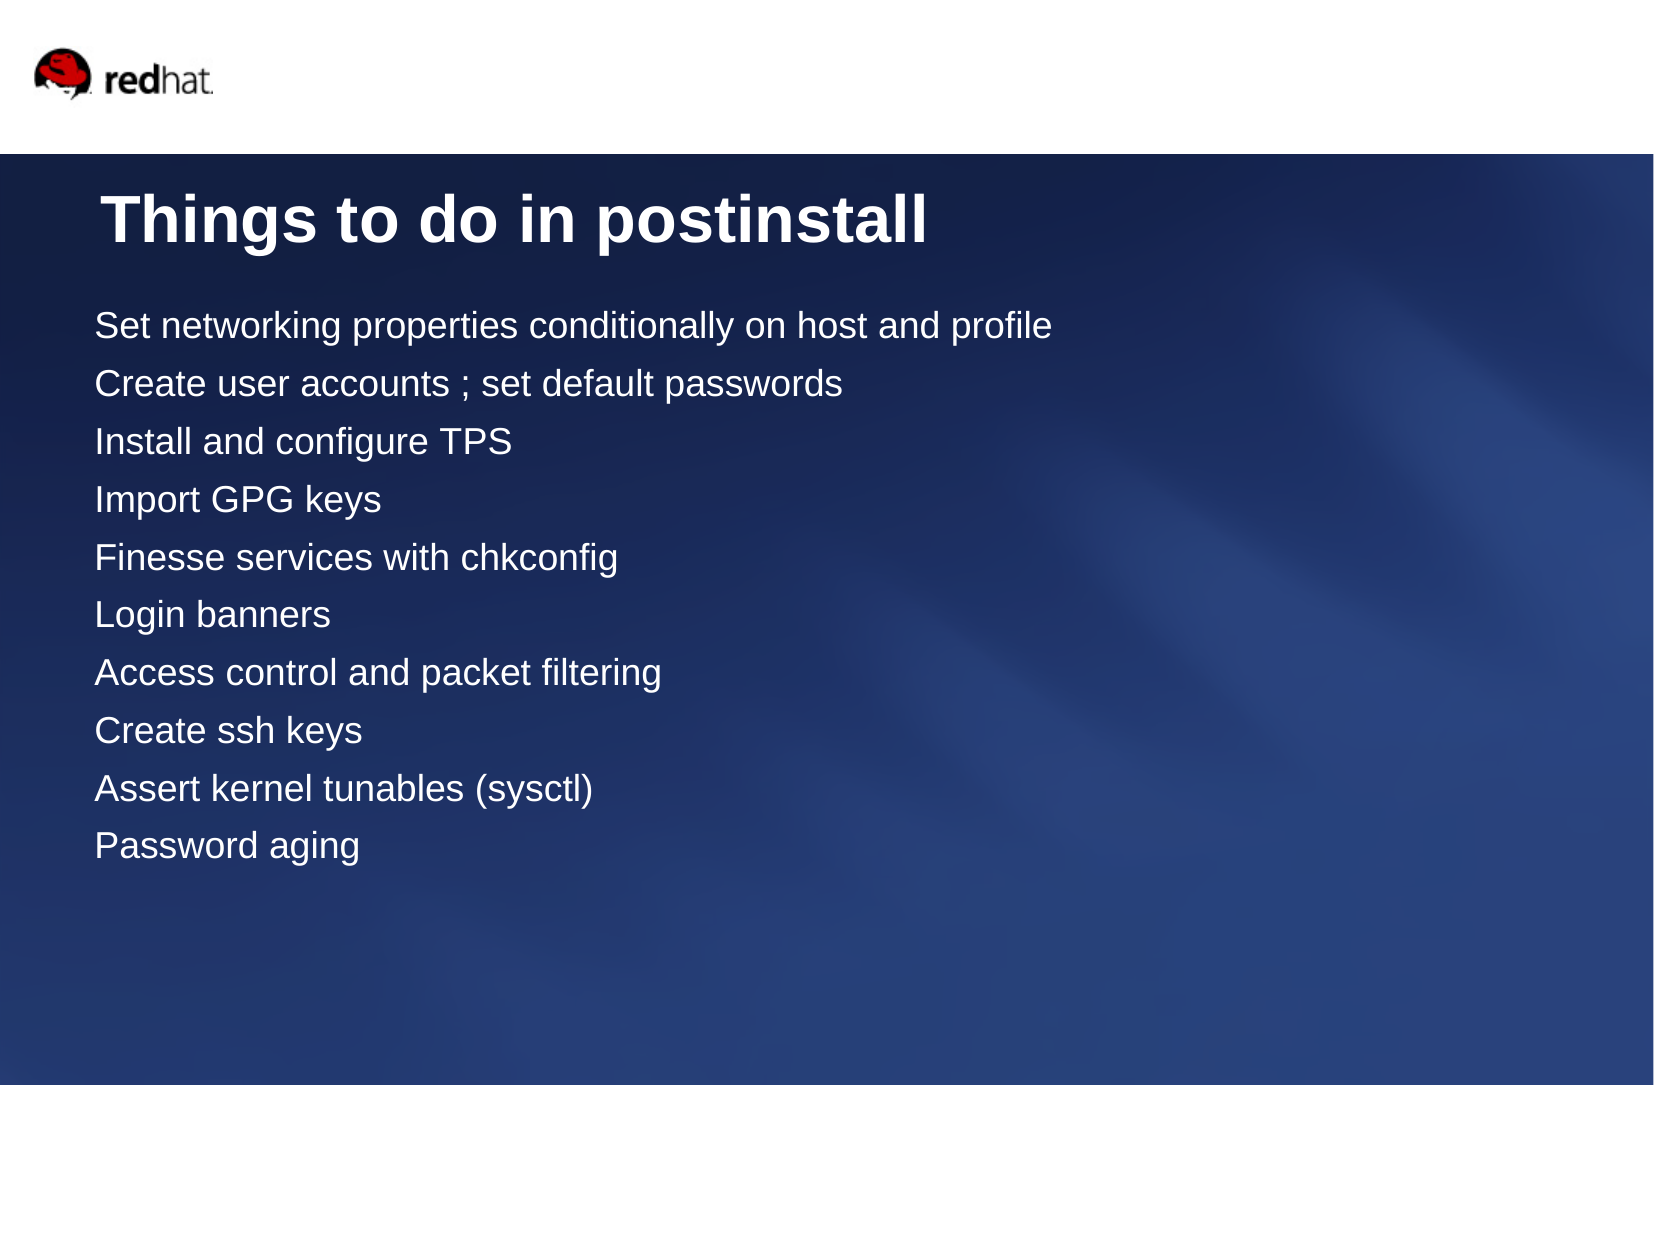

# Things to do in postinstall
Set networking properties conditionally on host and profile
Create user accounts ; set default passwords
Install and configure TPS
Import GPG keys
Finesse services with chkconfig
Login banners
Access control and packet filtering
Create ssh keys
Assert kernel tunables (sysctl)
Password aging